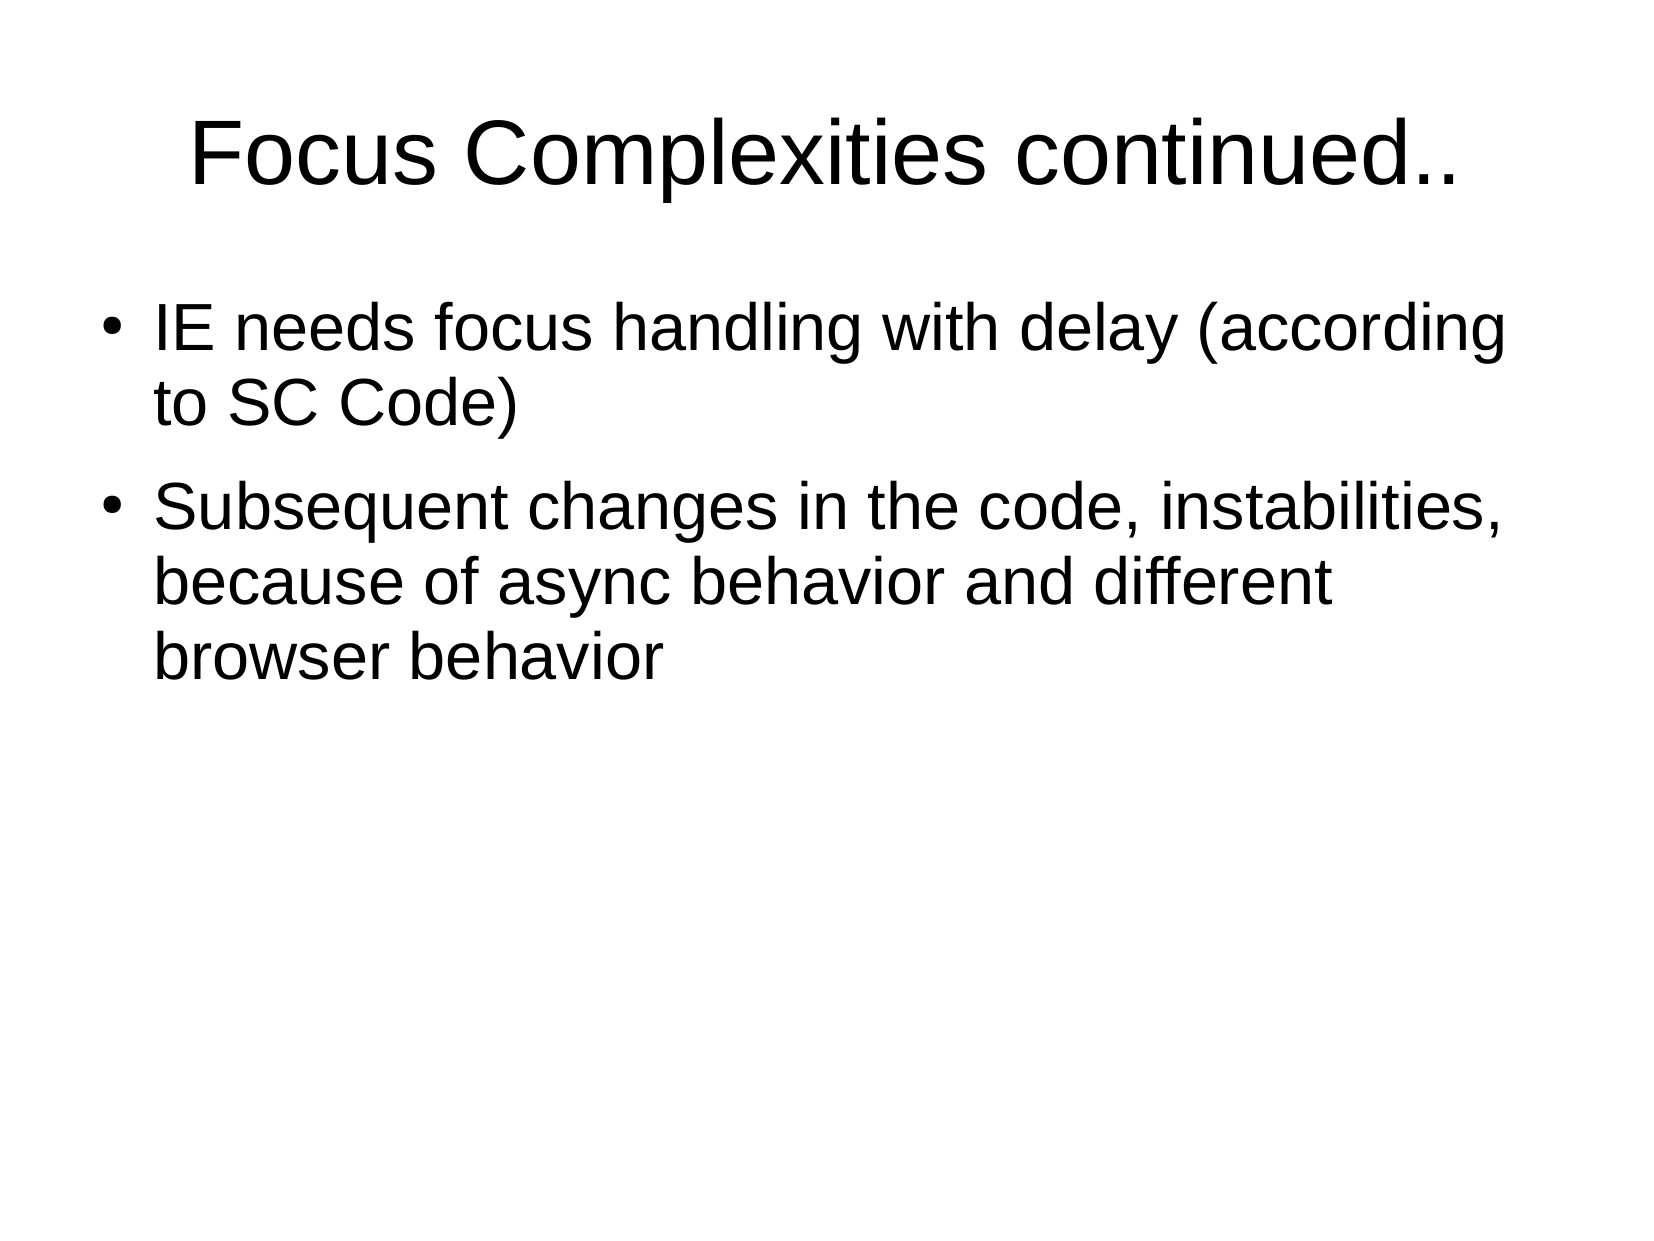

# Focus Complexities continued..
IE needs focus handling with delay (according to SC Code)
Subsequent changes in the code, instabilities, because of async behavior and different browser behavior